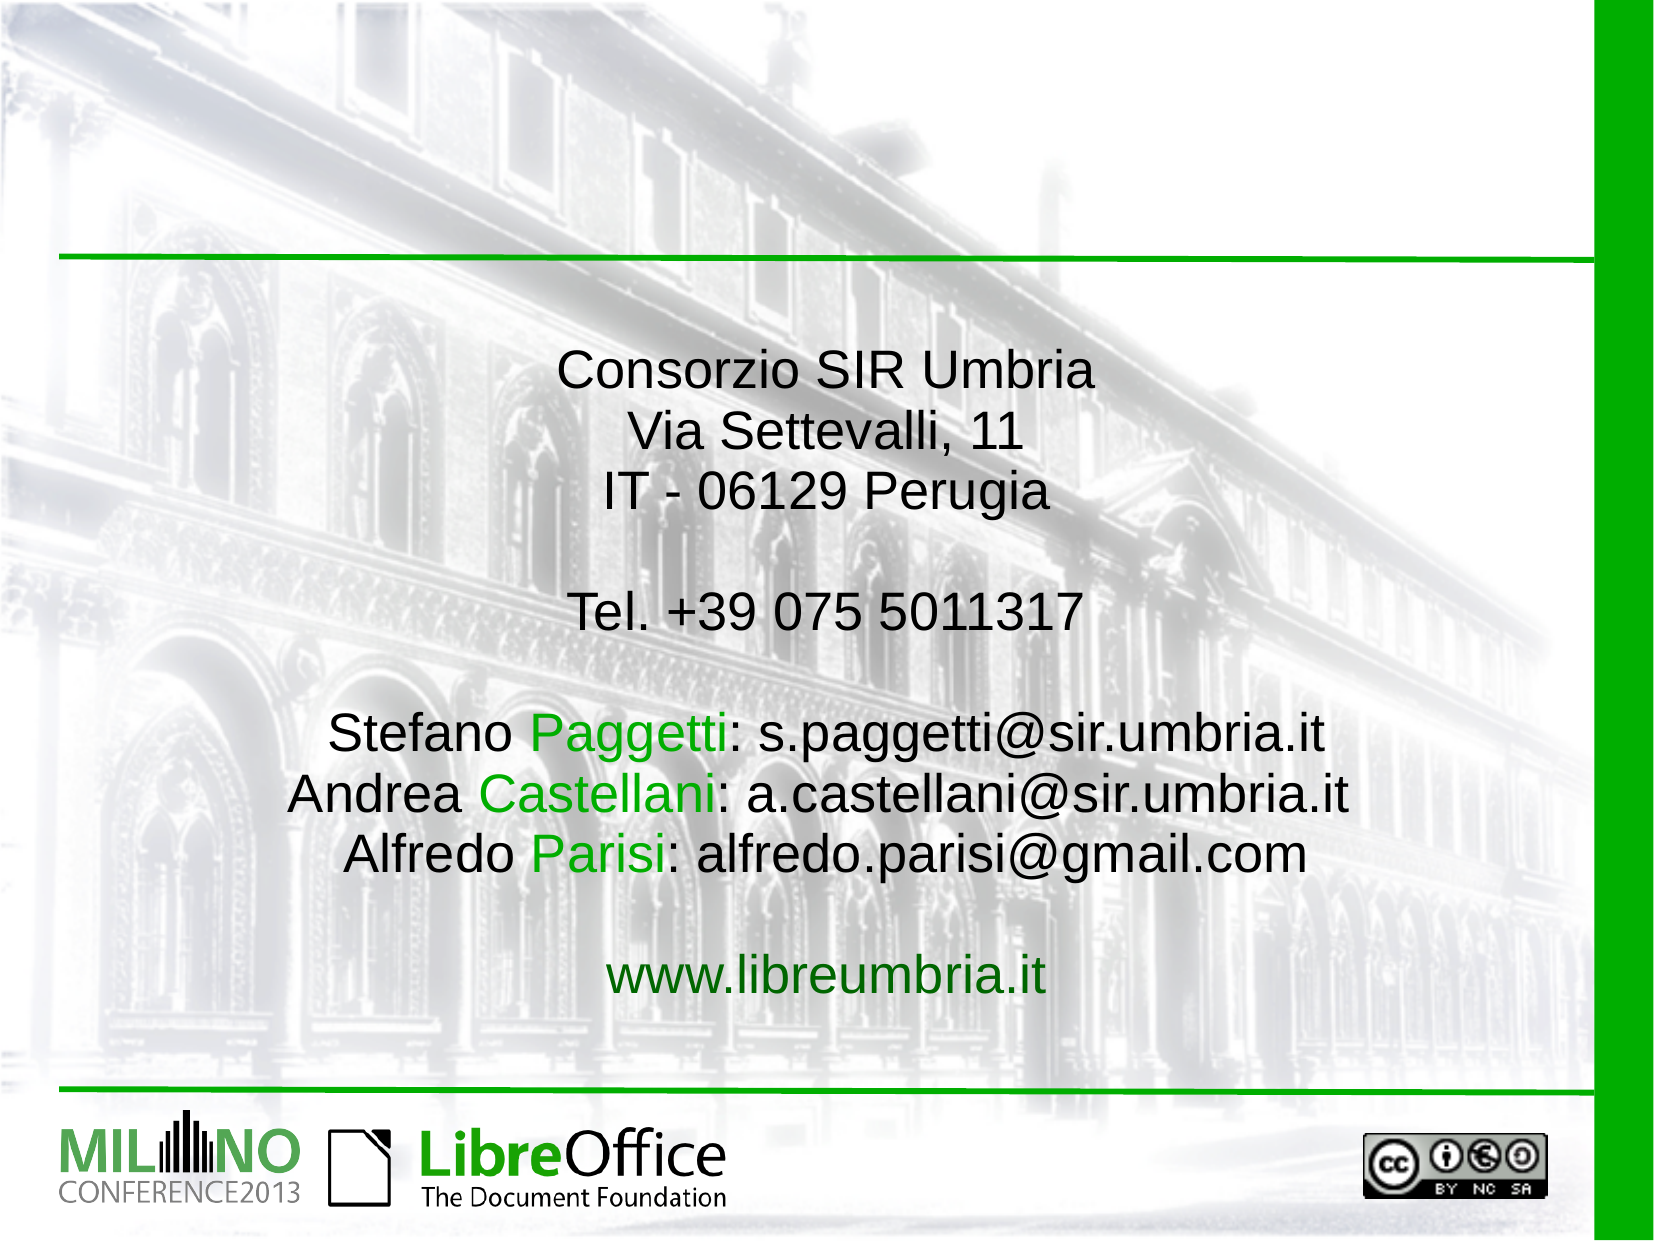

# Consorzio SIR Umbria
Via Settevalli, 11
IT - 06129 Perugia
Tel. +39 075 5011317
Stefano Paggetti: s.paggetti@sir.umbria.it
Andrea Castellani: a.castellani@sir.umbria.it
Alfredo Parisi: alfredo.parisi@gmail.com
www.libreumbria.it